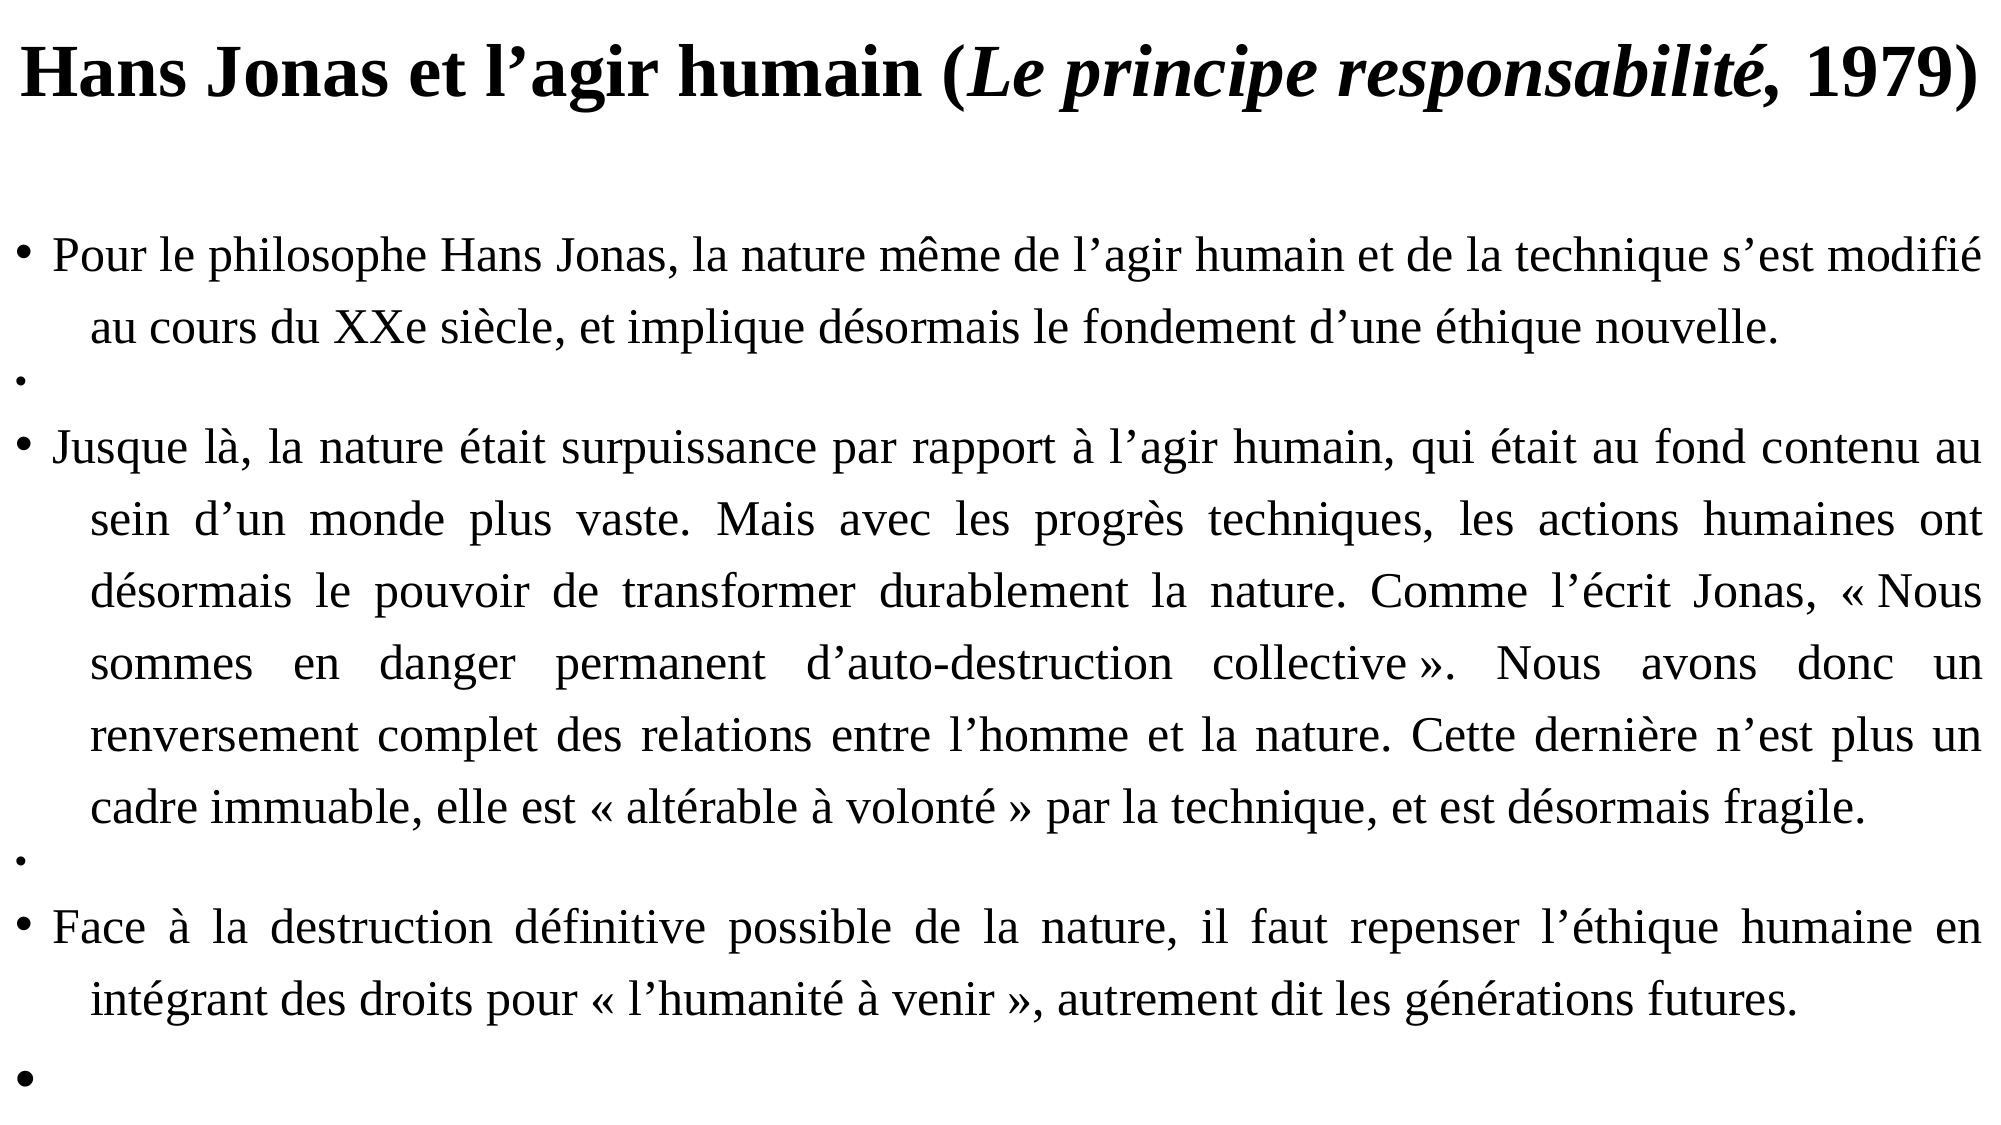

# Hans Jonas et l’agir humain (Le principe responsabilité, 1979)
Pour le philosophe Hans Jonas, la nature même de l’agir humain et de la technique s’est modifié au cours du XXe siècle, et implique désormais le fondement d’une éthique nouvelle.
Jusque là, la nature était surpuissance par rapport à l’agir humain, qui était au fond contenu au sein d’un monde plus vaste. Mais avec les progrès techniques, les actions humaines ont désormais le pouvoir de transformer durablement la nature. Comme l’écrit Jonas, « Nous sommes en danger permanent d’auto-destruction collective ». Nous avons donc un renversement complet des relations entre l’homme et la nature. Cette dernière n’est plus un cadre immuable, elle est « altérable à volonté » par la technique, et est désormais fragile.
Face à la destruction définitive possible de la nature, il faut repenser l’éthique humaine en intégrant des droits pour « l’humanité à venir », autrement dit les générations futures.